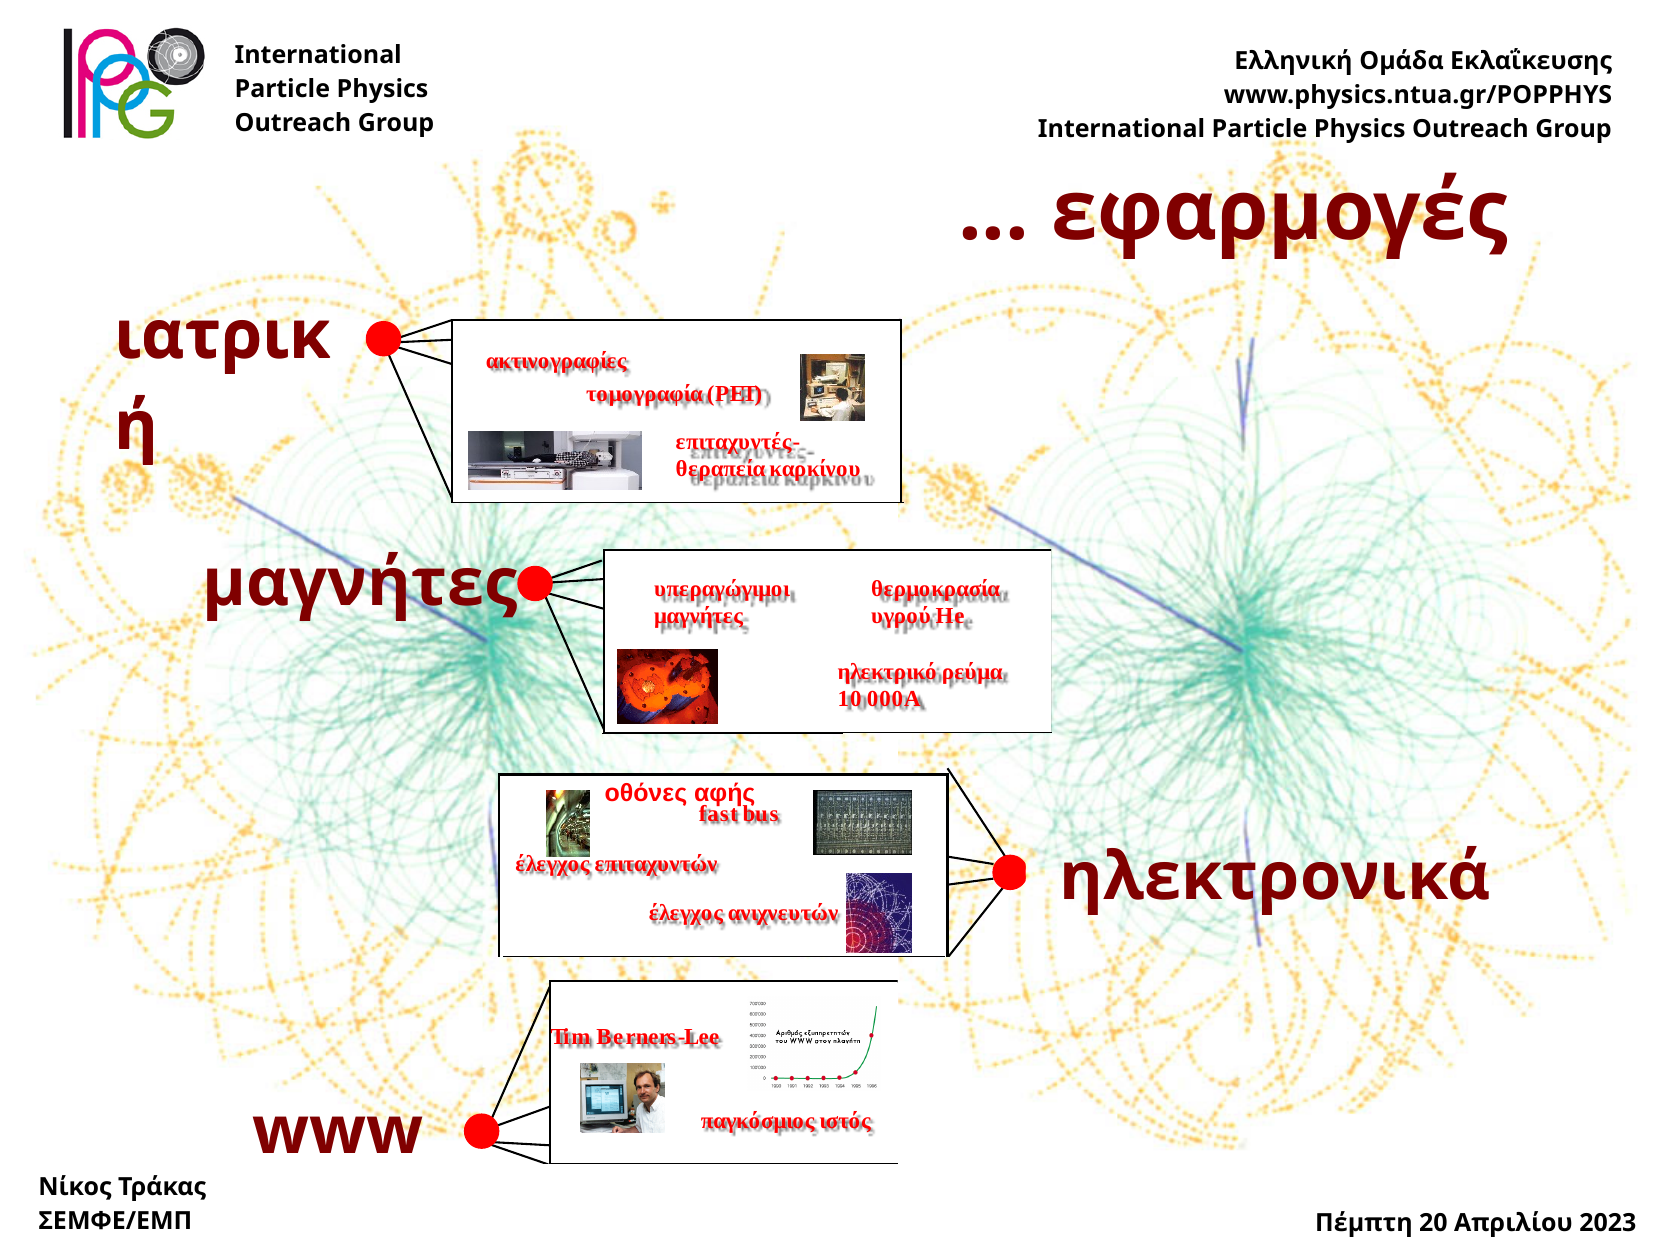

... εφαρμογές
ιατρική
ιατρική
μαγνήτες
οθόνες αφής
ηλεκτρονικά
www